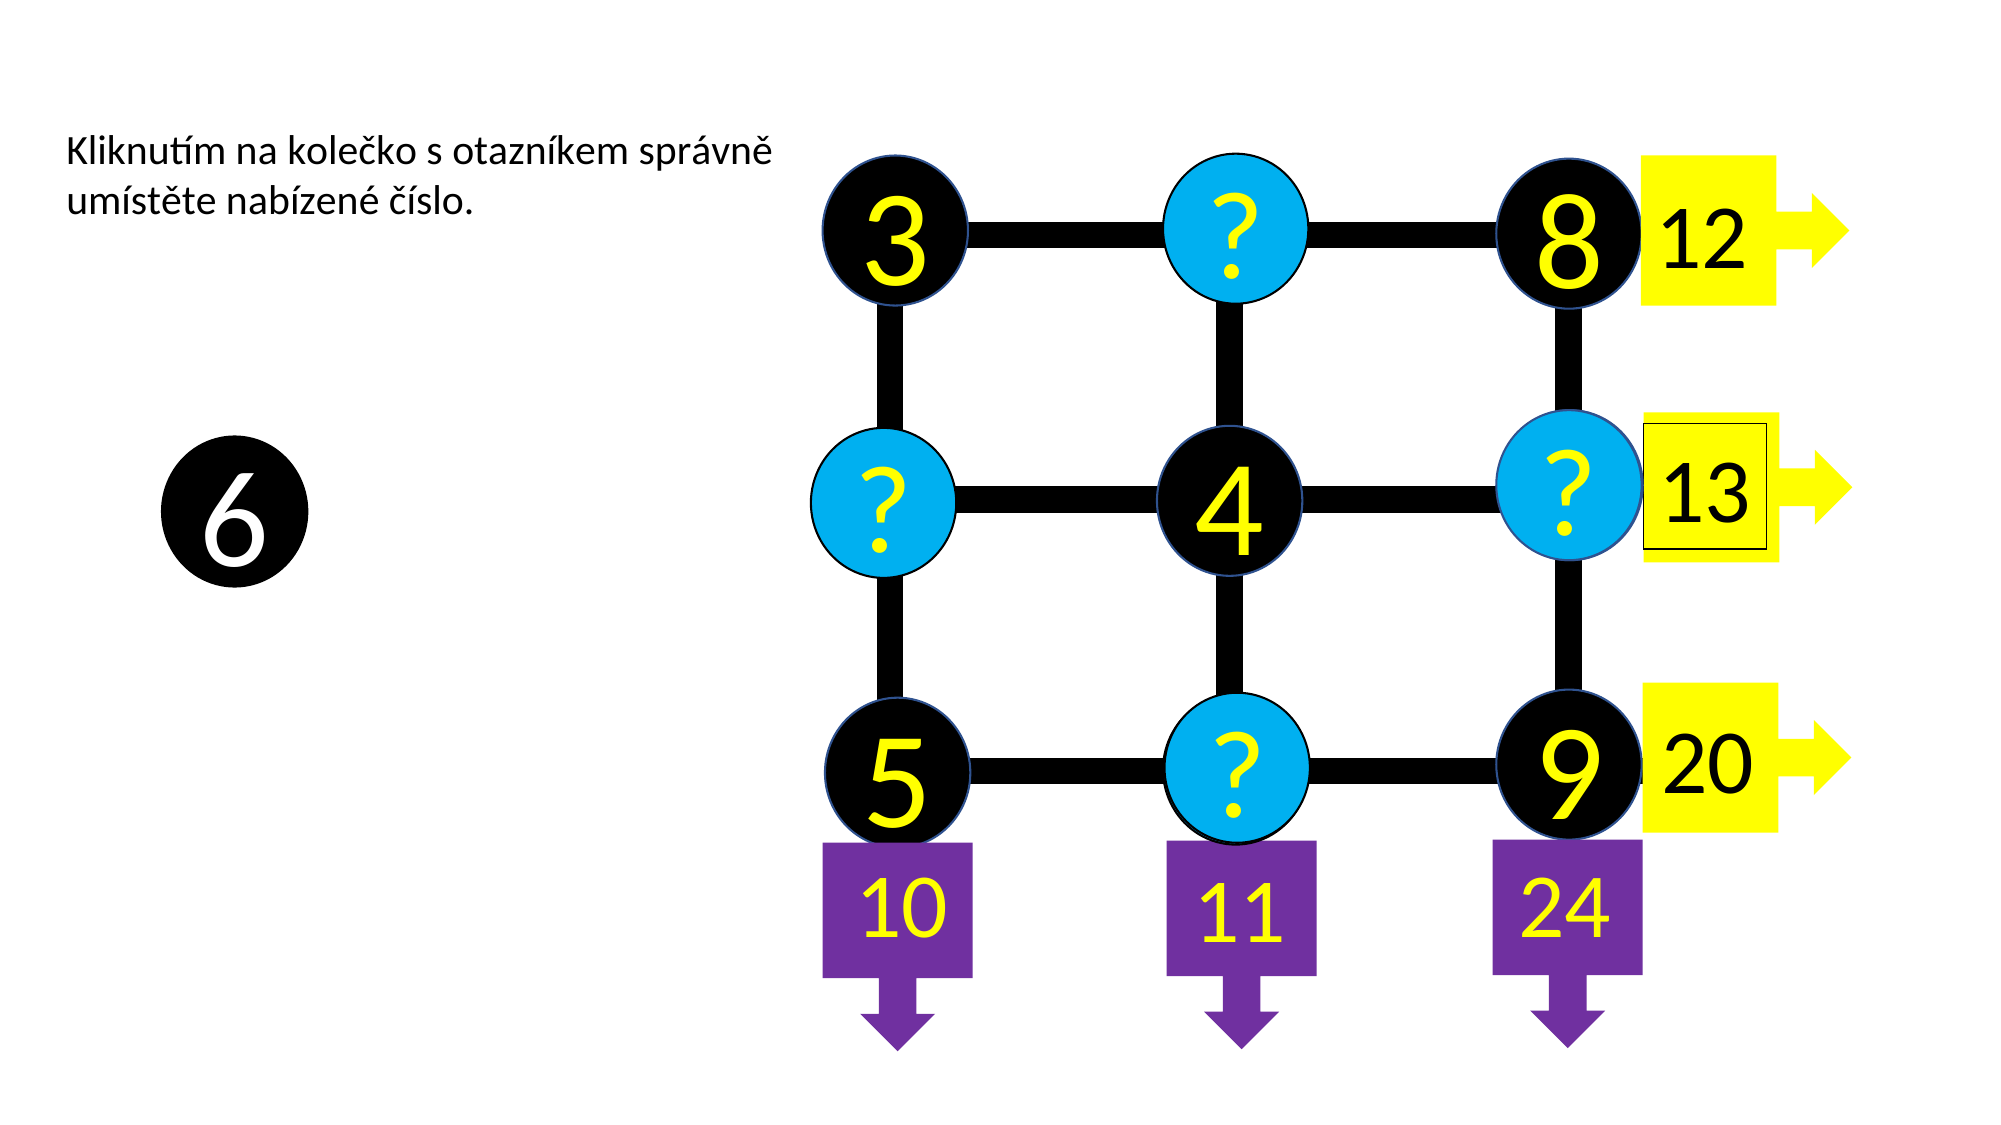

Kliknutím na kolečko s otazníkem správně
umístěte nabízené číslo.
?
3
8
12
?
4
13
4
?
6
9
?
6
20
5
10
24
11